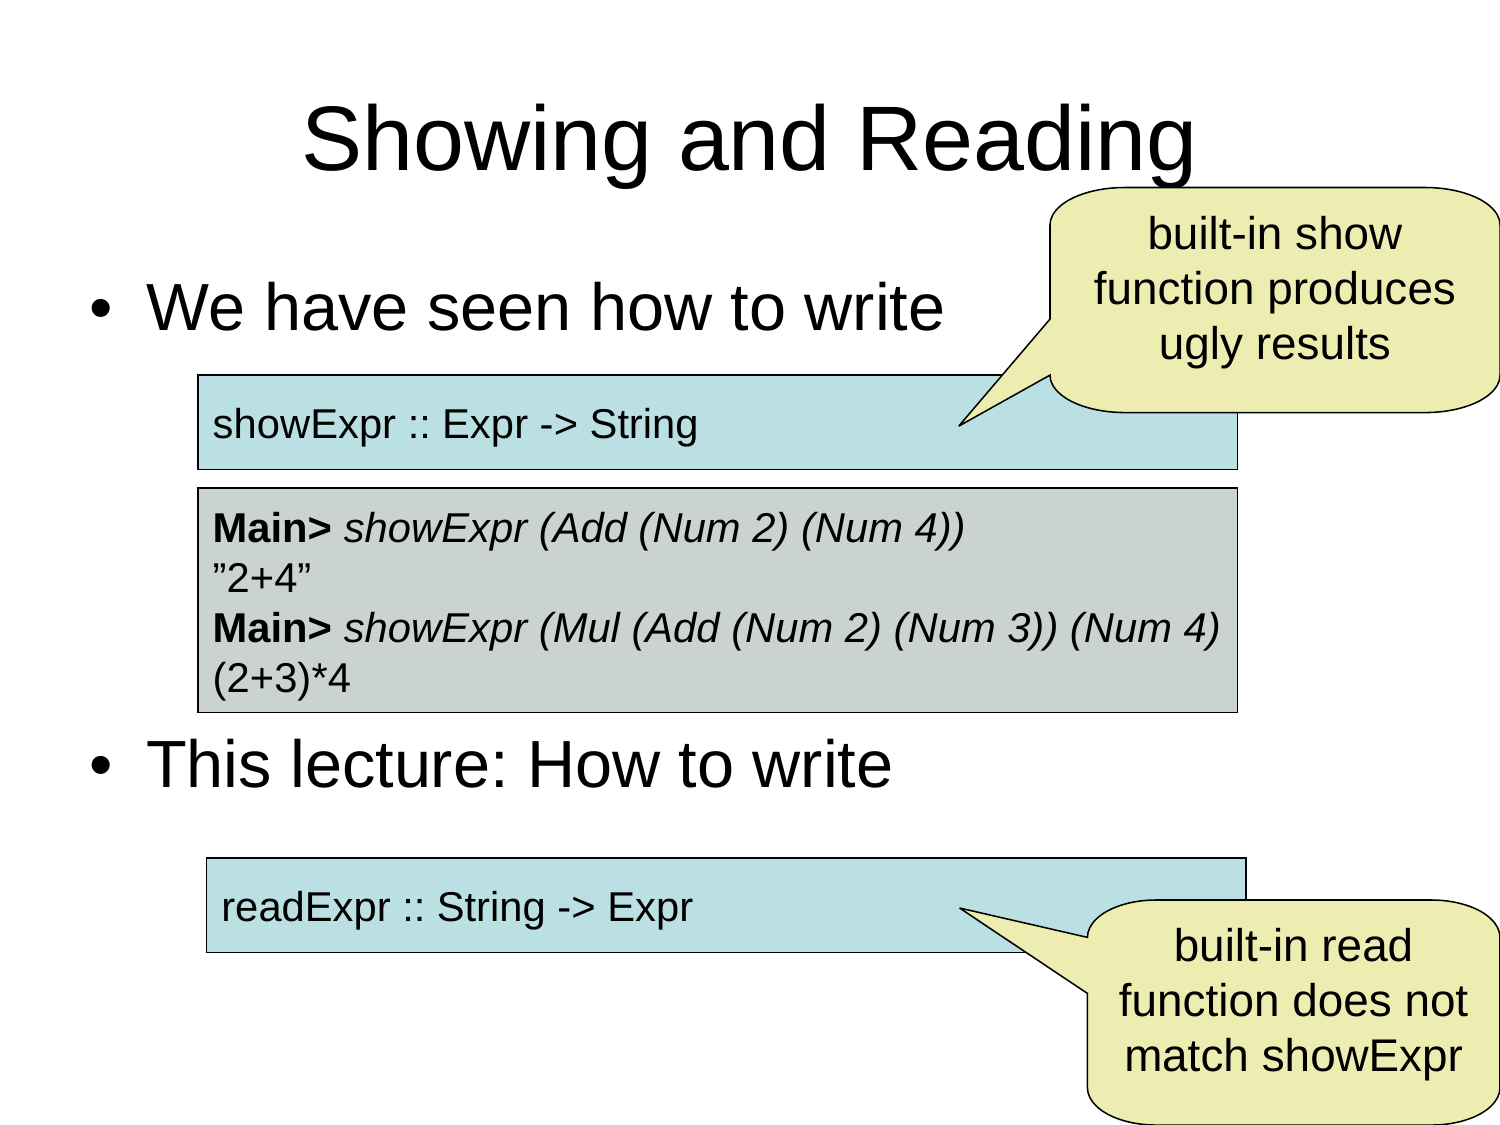

# Showing and Reading
built-in show function produces ugly results
We have seen how to write
This lecture: How to write
showExpr :: Expr -> String
Main> showExpr (Add (Num 2) (Num 4))
”2+4”
Main> showExpr (Mul (Add (Num 2) (Num 3)) (Num 4)
(2+3)*4
readExpr :: String -> Expr
built-in read function does not match showExpr